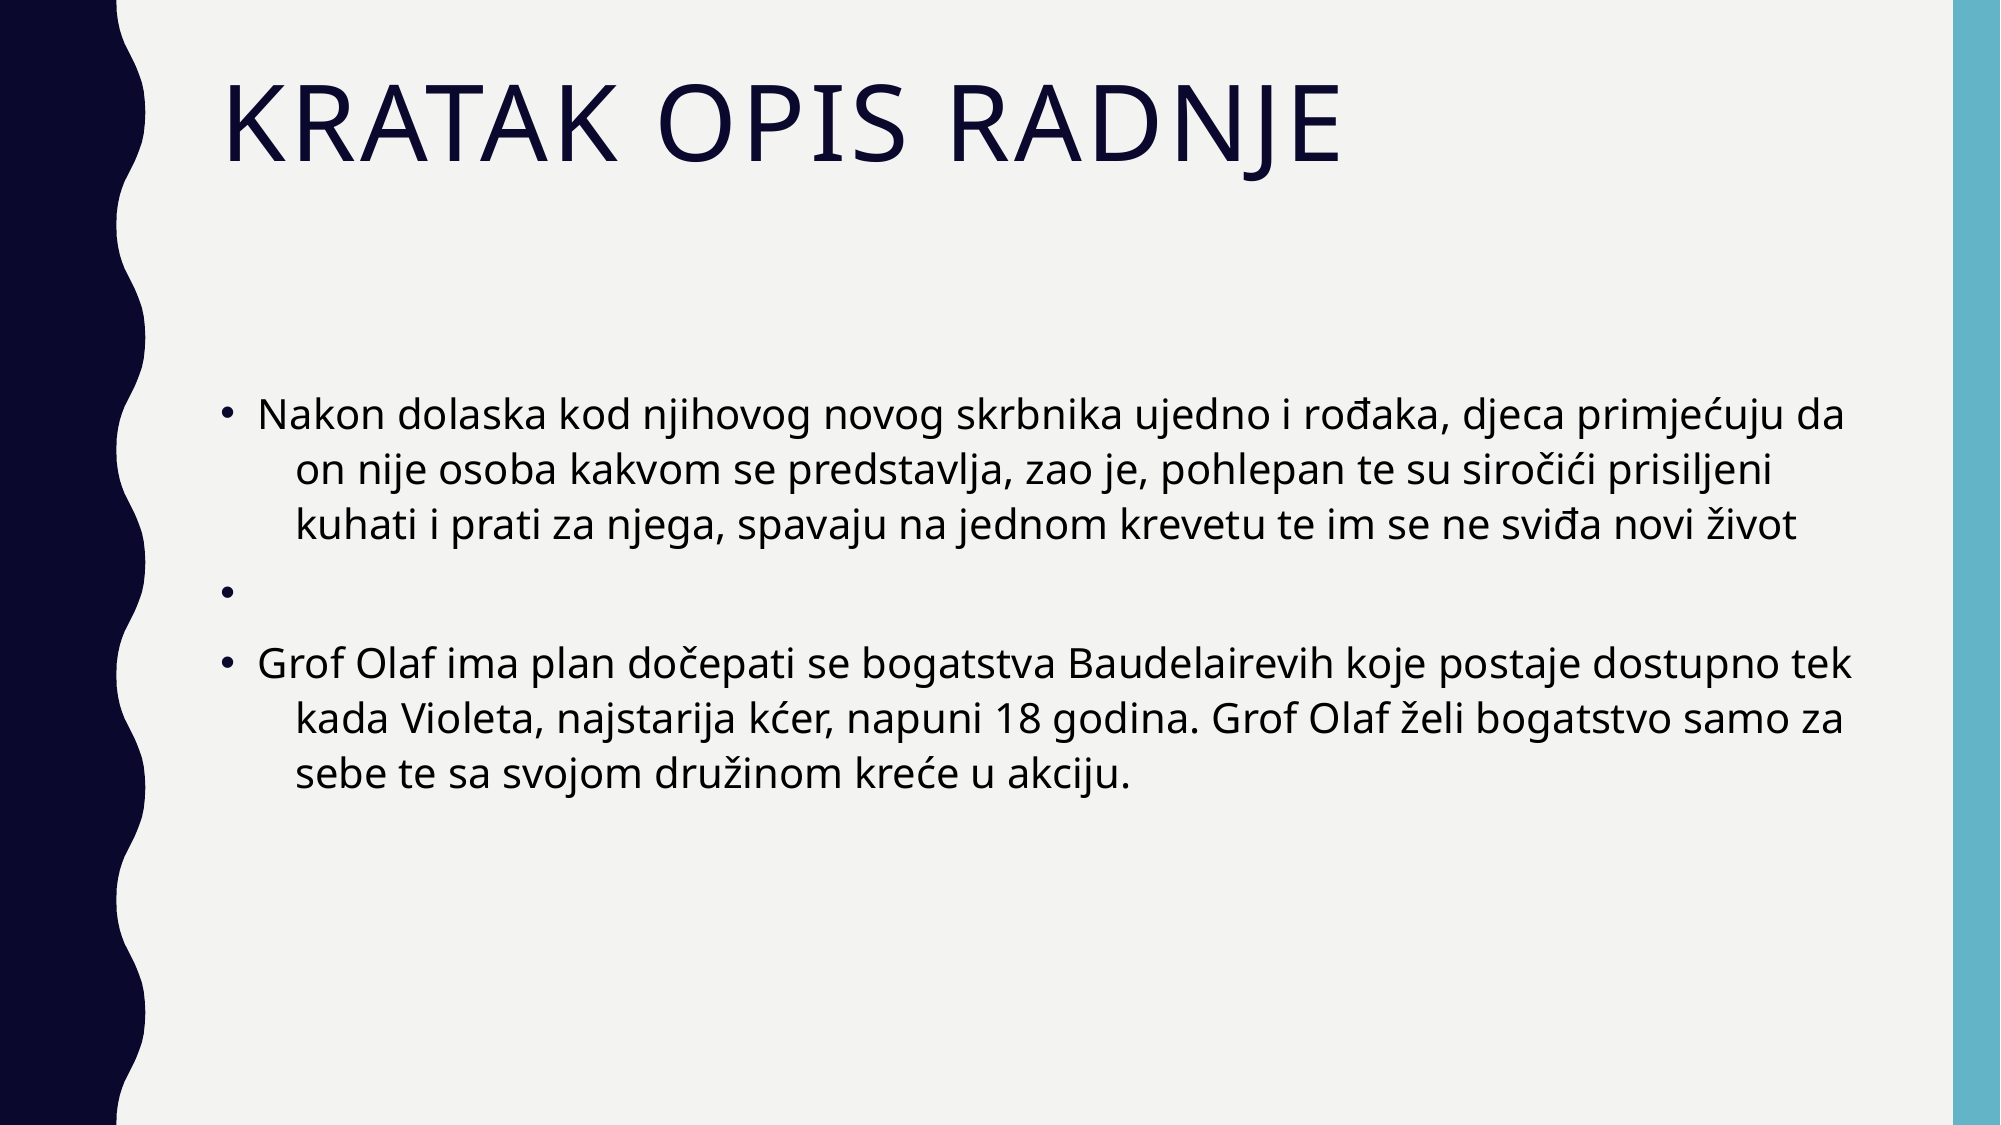

# KRATAK OPIS RADNJE
Nakon dolaska kod njihovog novog skrbnika ujedno i rođaka, djeca primjećuju da on nije osoba kakvom se predstavlja, zao je, pohlepan te su siročići prisiljeni kuhati i prati za njega, spavaju na jednom krevetu te im se ne sviđa novi život
Grof Olaf ima plan dočepati se bogatstva Baudelairevih koje postaje dostupno tek kada Violeta, najstarija kćer, napuni 18 godina. Grof Olaf želi bogatstvo samo za sebe te sa svojom družinom kreće u akciju.